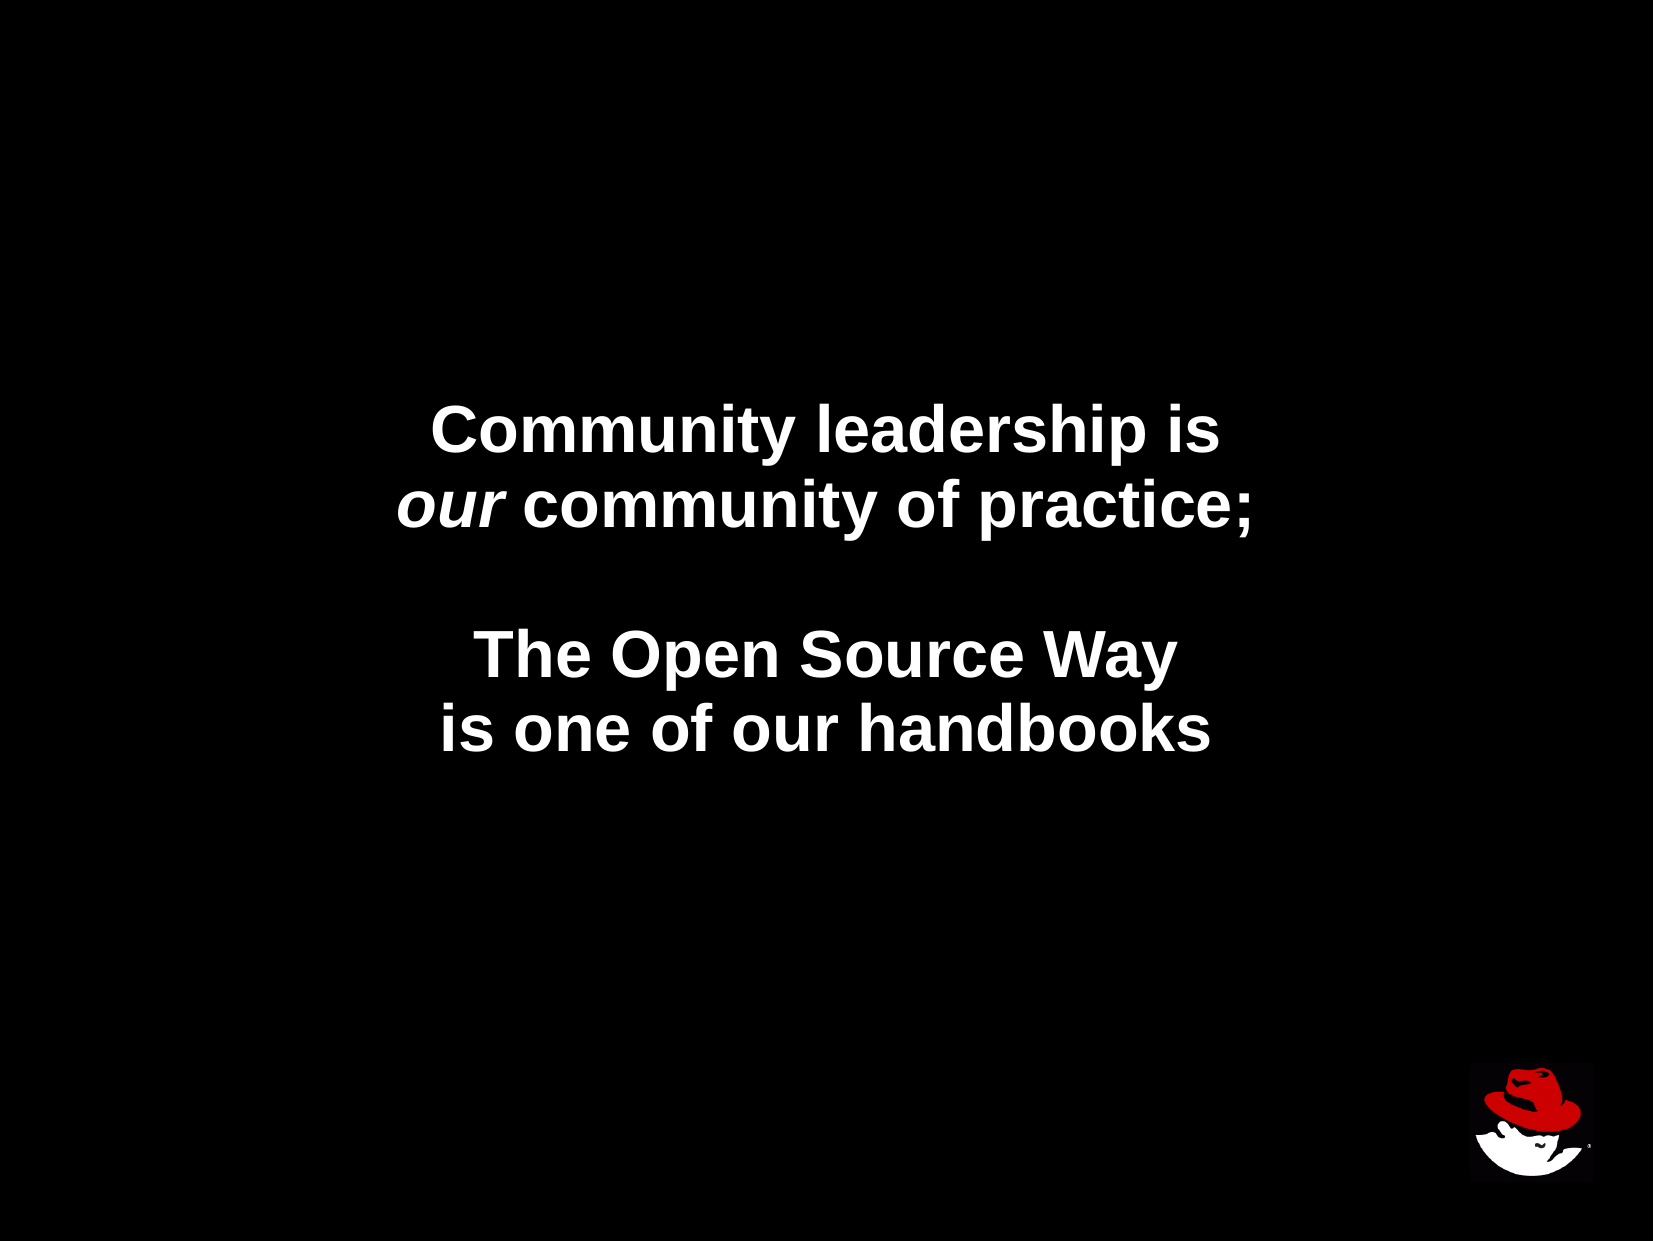

# Community leadership is
our community of practice;
The Open Source Way
is one of our handbooks